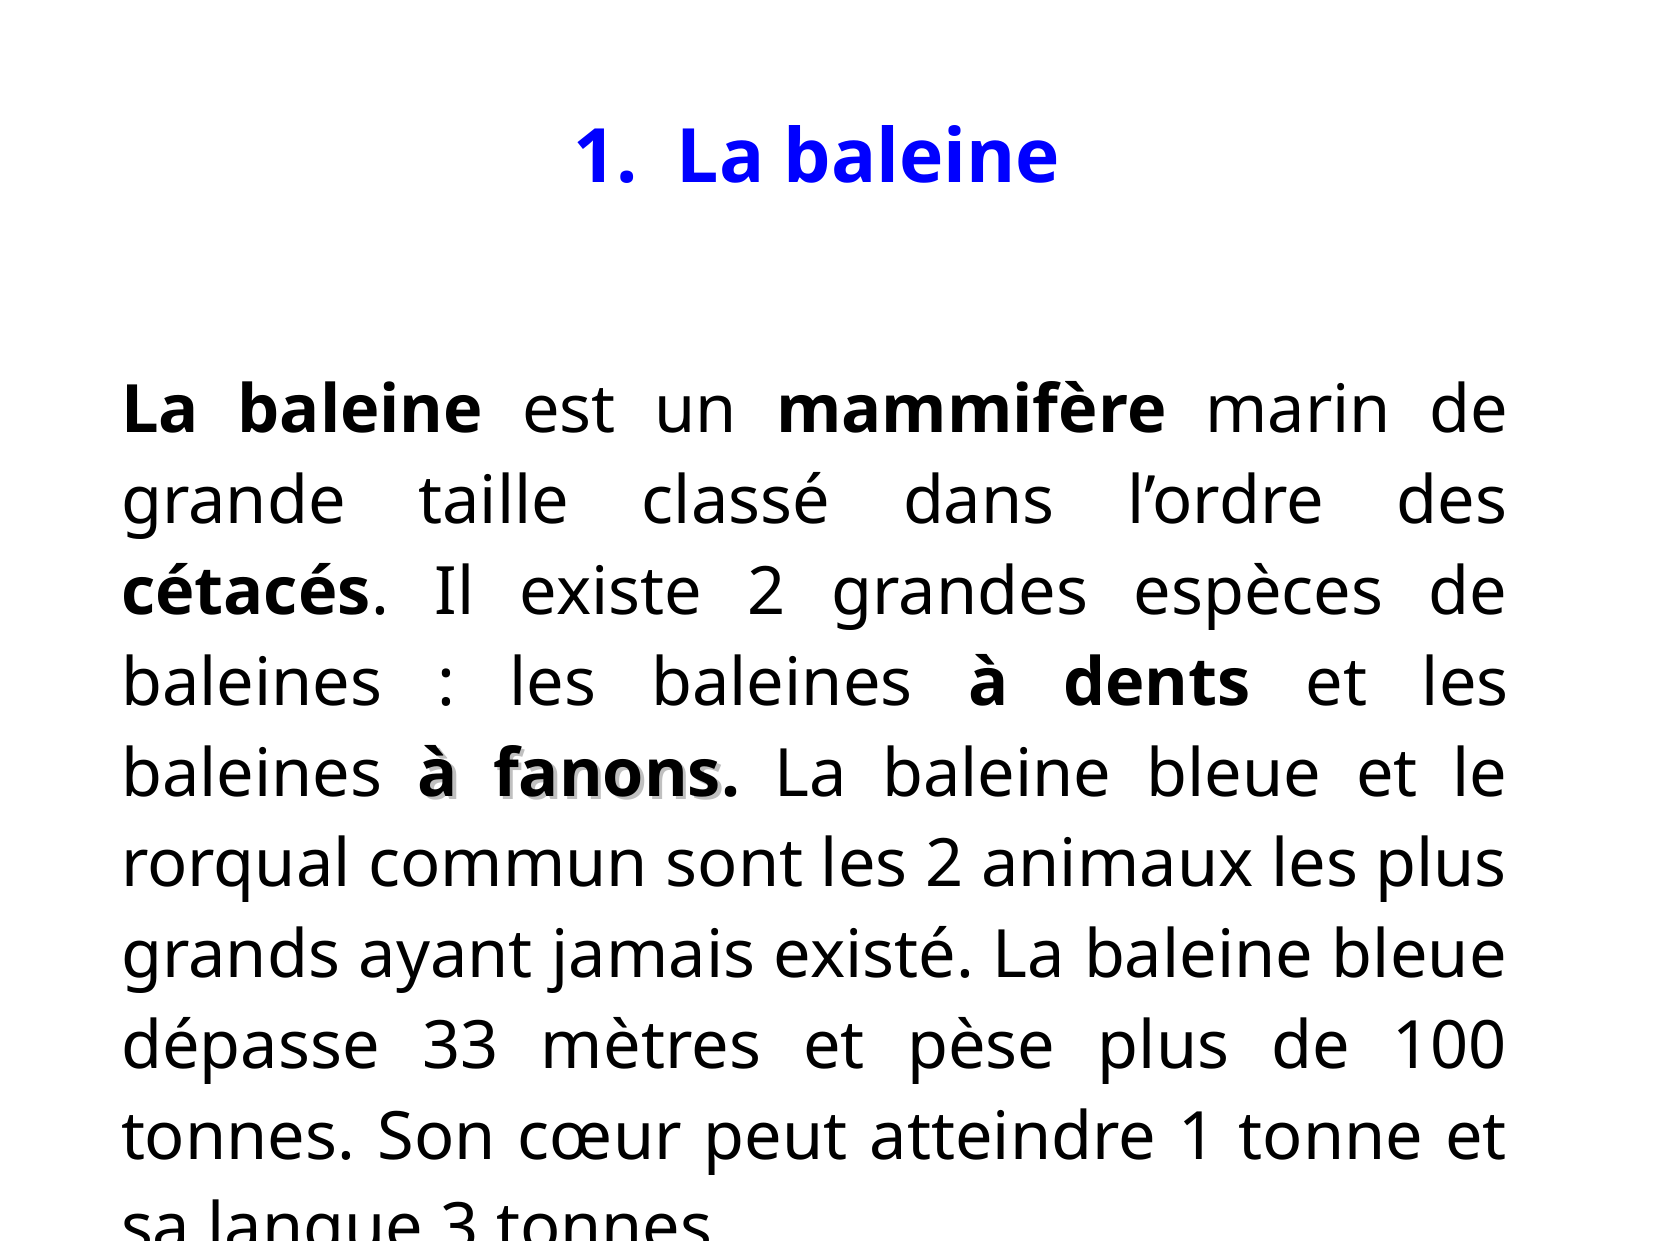

# 1. La baleine
La baleine est un mammifère marin de grande taille classé dans l’ordre des cétacés. Il existe 2 grandes espèces de baleines : les baleines à dents et les baleines à fanons. La baleine bleue et le rorqual commun sont les 2 animaux les plus grands ayant jamais existé. La baleine bleue dépasse 33 mètres et pèse plus de 100 tonnes. Son cœur peut atteindre 1 tonne et sa langue 3 tonnes.